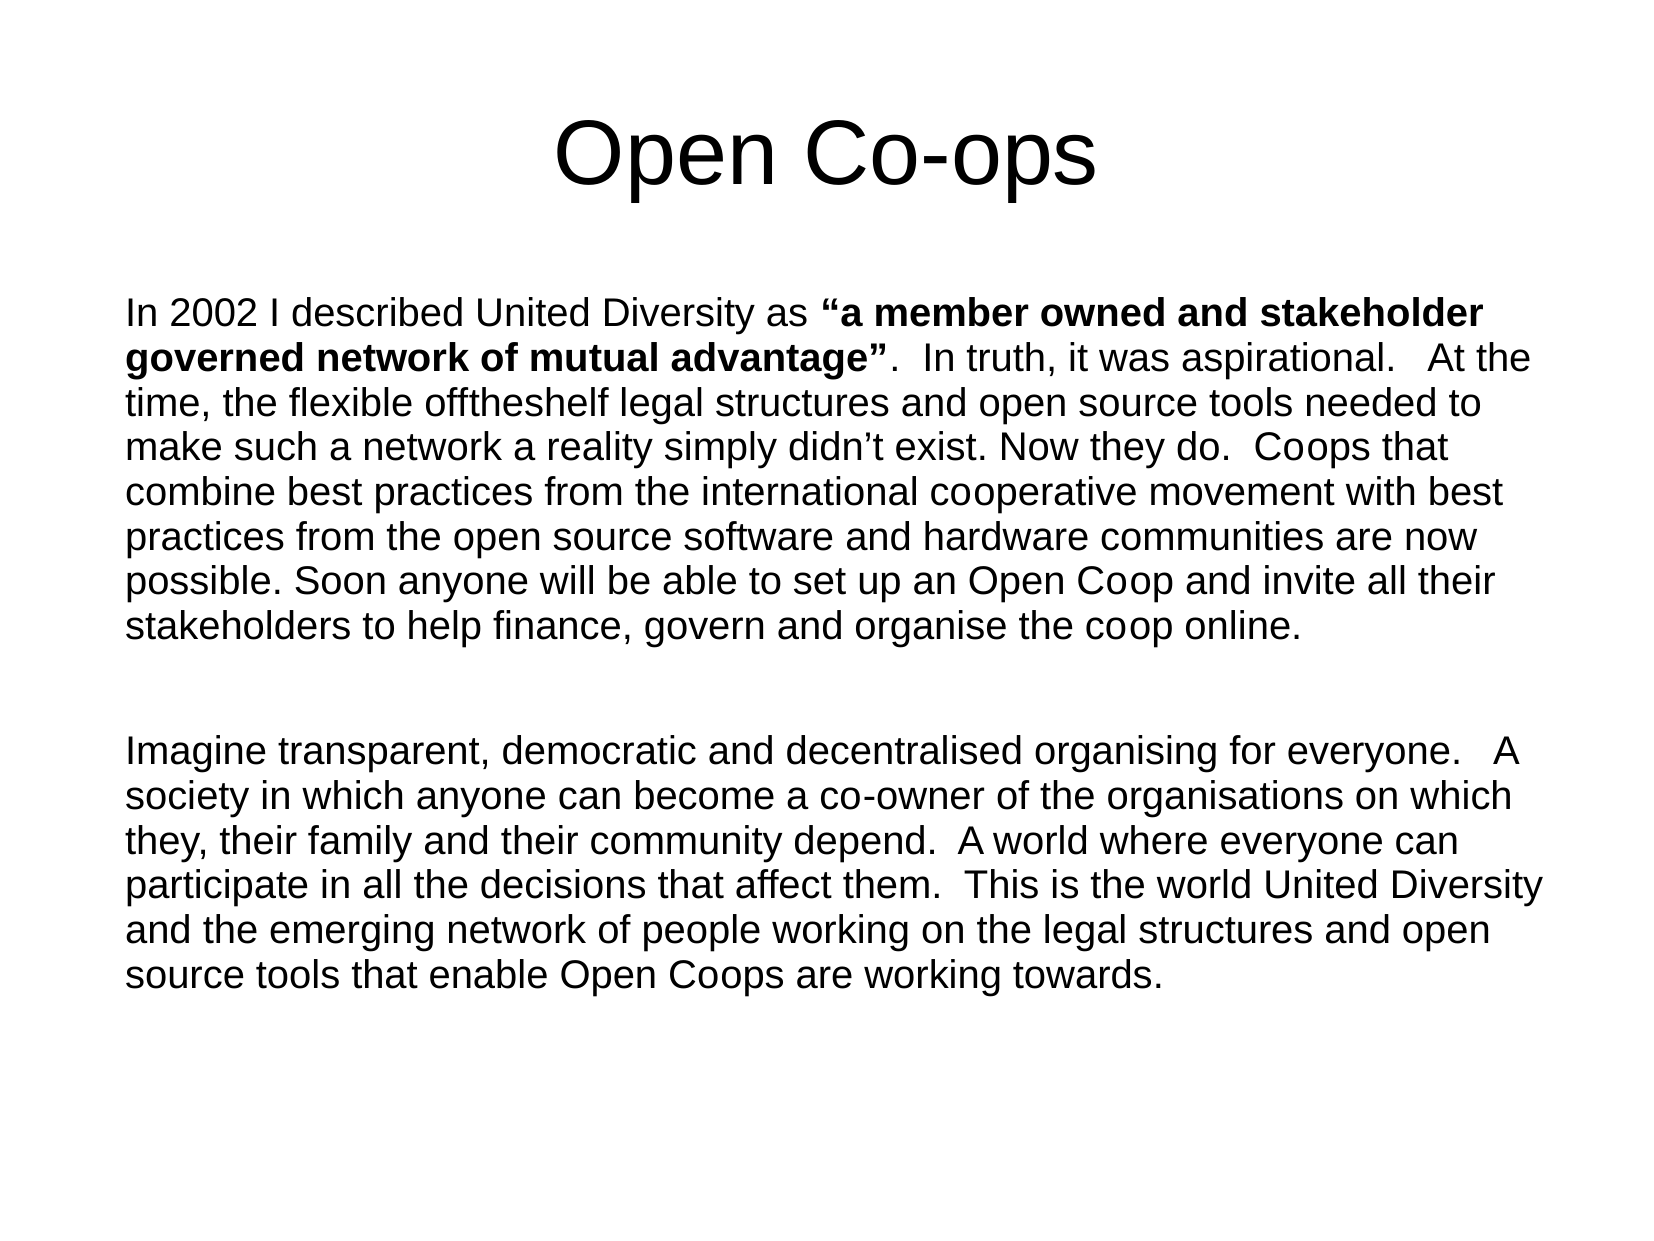

# Open Co-ops
In 2002 I described United Diversity as “a member owned and stakeholder governed network of mutual advantage”. In truth, it was aspirational. At the time, the flexible off­the­shelf legal structures and open source tools needed to make such a network a reality simply didn’t exist. Now they do. Co­ops that combine best practices from the international co­operative movement with best practices from the open source software and hardware communities are now possible. Soon anyone will be able to set up an Open Co­op and invite all their stakeholders to help finance, govern and organise the co­op online.
Imagine transparent, democratic and decentralised organising for everyone. A society in which anyone can become a co­-owner of the organisations on which they, their family and their community depend. A world where everyone can participate in all the decisions that affect them. This is the world United Diversity and the emerging network of people working on the legal structures and open source tools that enable Open Co­ops are working towards.